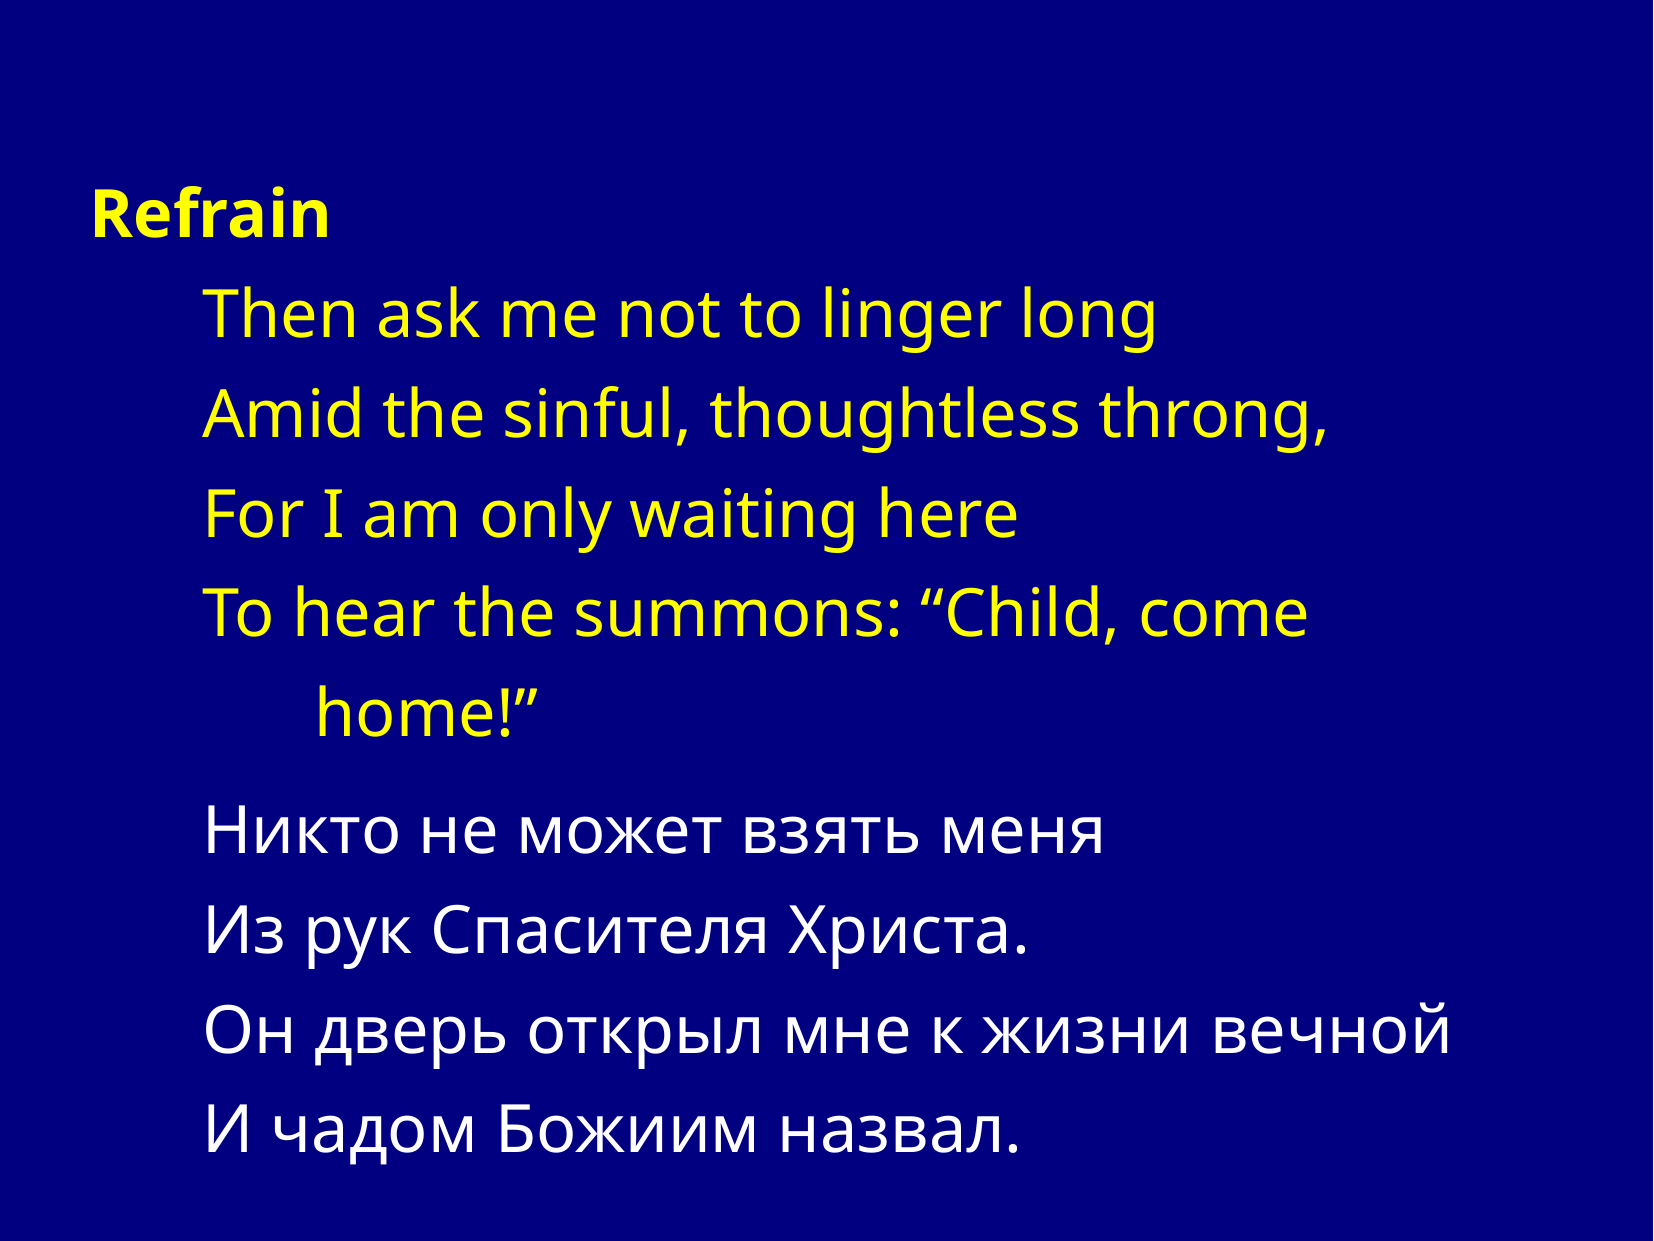

Refrain
	Then ask me not to linger long
	Amid the sinful, thoughtless throng,
	For I am only waiting here
	To hear the summons: “Child, come
		home!”
	Никто не может взять меня
	Из рук Спасителя Христа.
	Он дверь открыл мне к жизни вечной
	И чадом Божиим назвал.